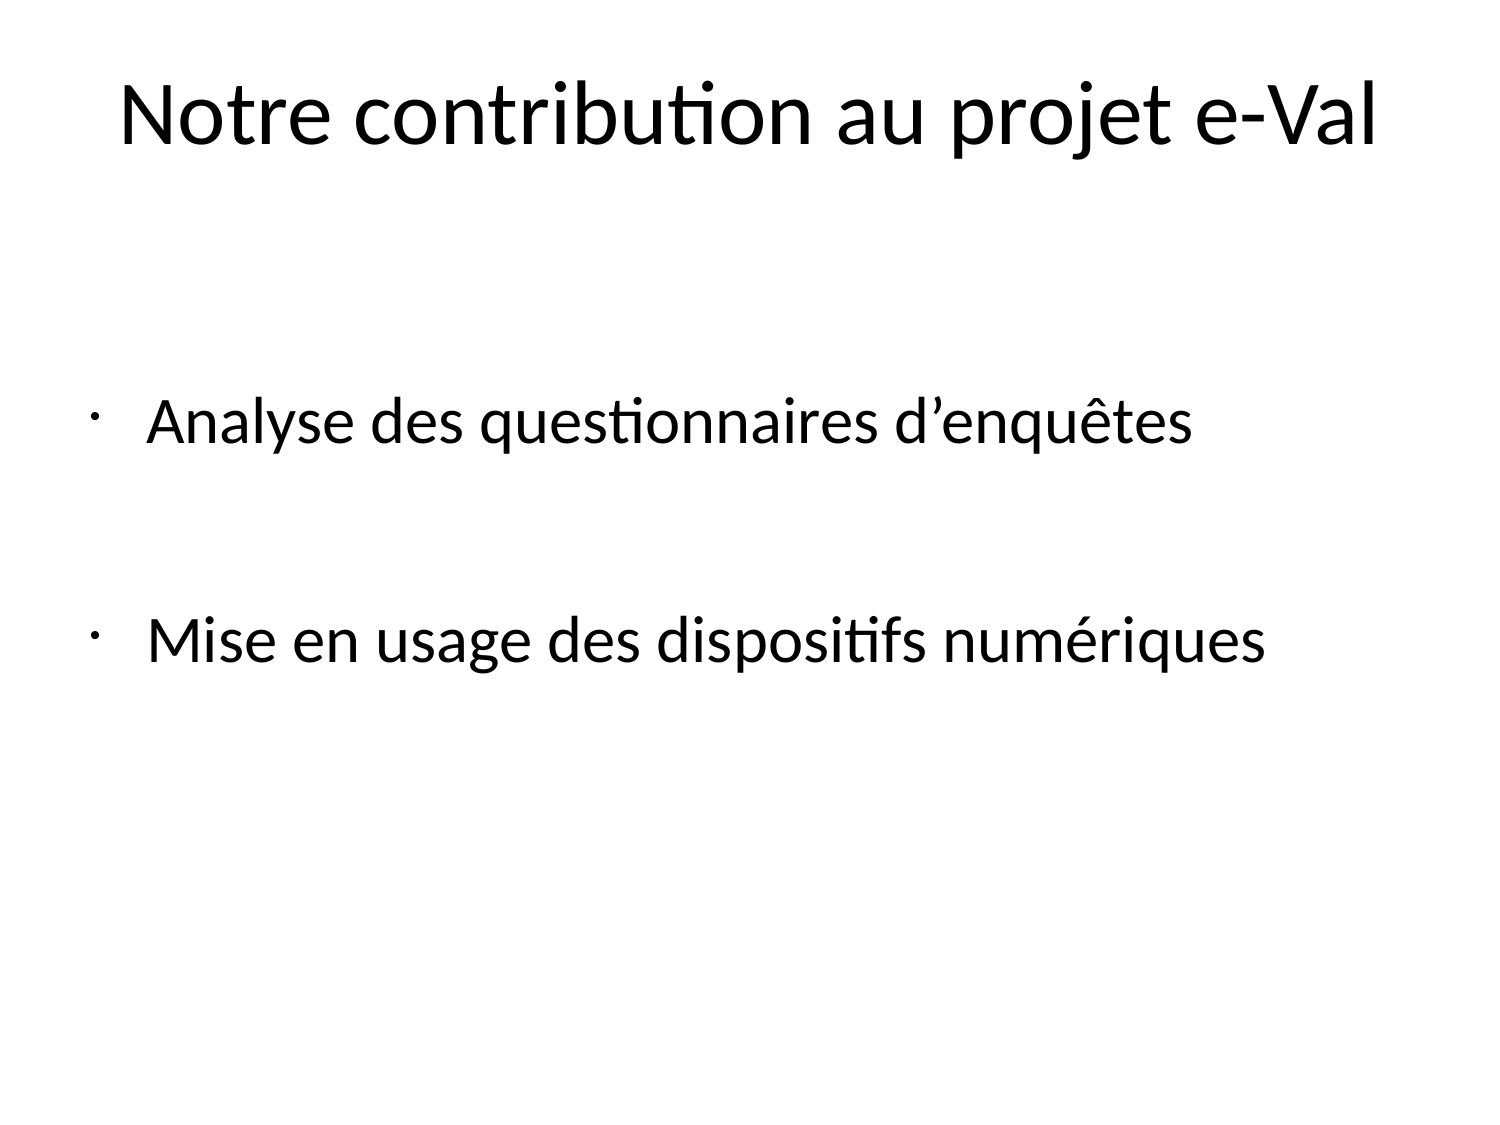

# Notre contribution au projet e-Val
Analyse des questionnaires d’enquêtes
Mise en usage des dispositifs numériques